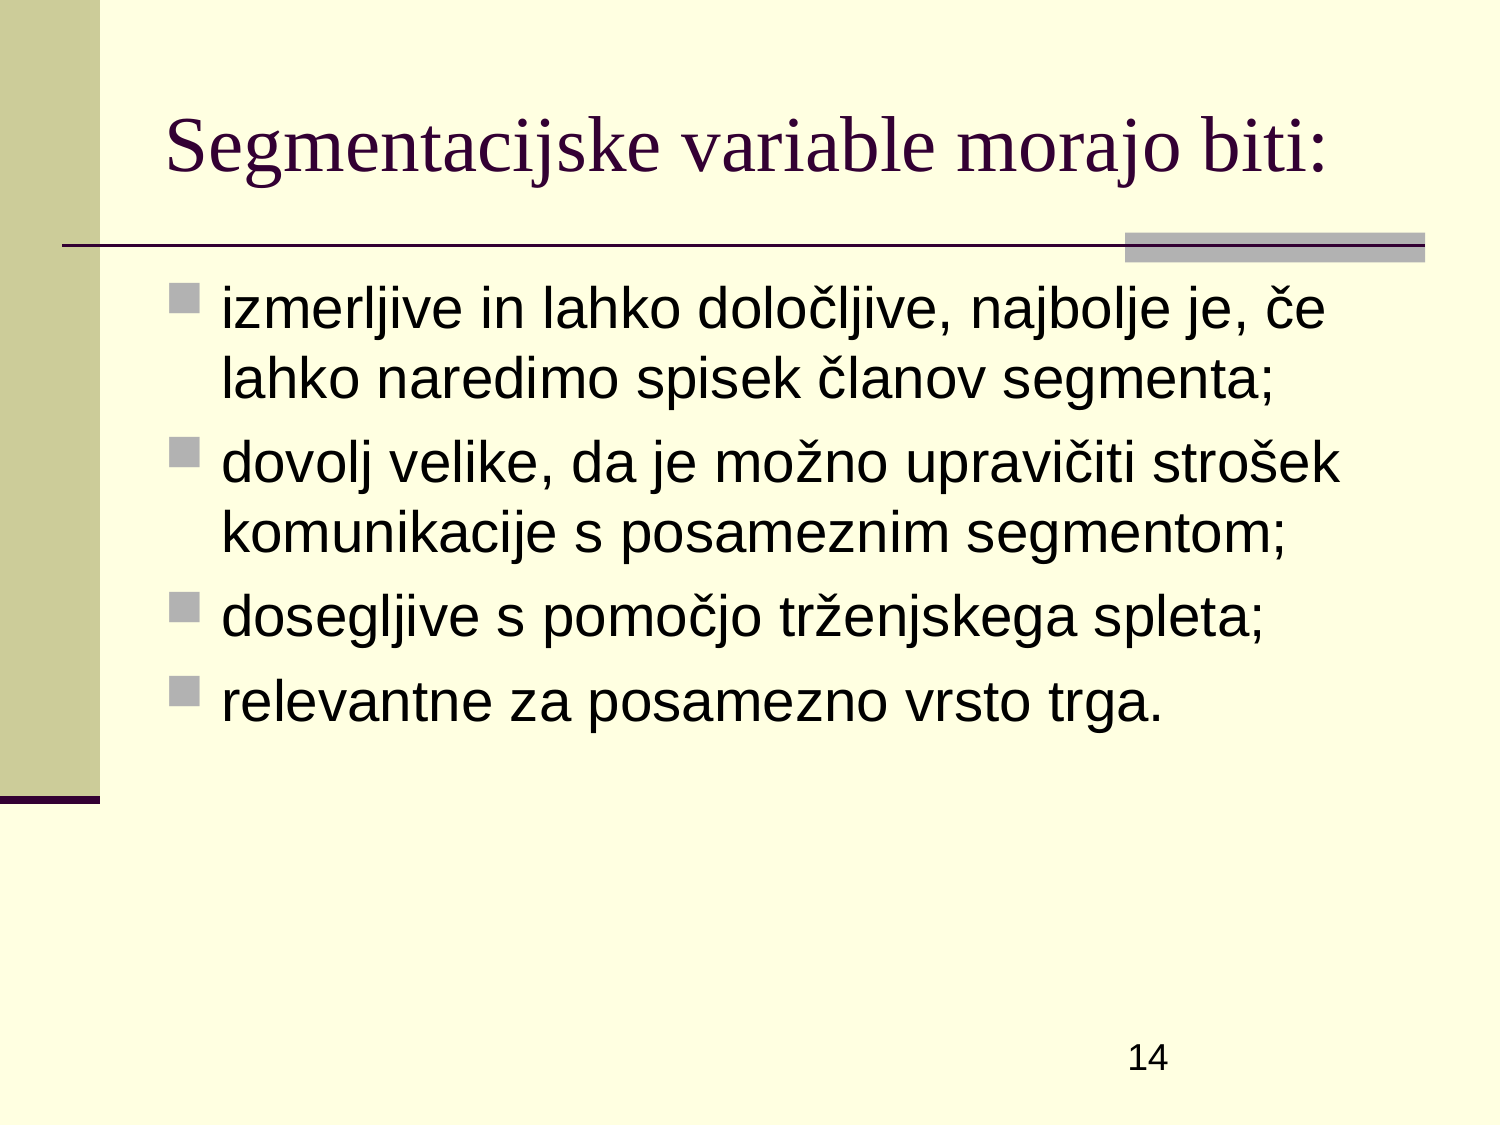

# Segmentacijske variable morajo biti:
izmerljive in lahko določljive, najbolje je, če lahko naredimo spisek članov segmenta;
dovolj velike, da je možno upravičiti strošek komunikacije s posameznim segmentom;
dosegljive s pomočjo trženjskega spleta;
relevantne za posamezno vrsto trga.
14